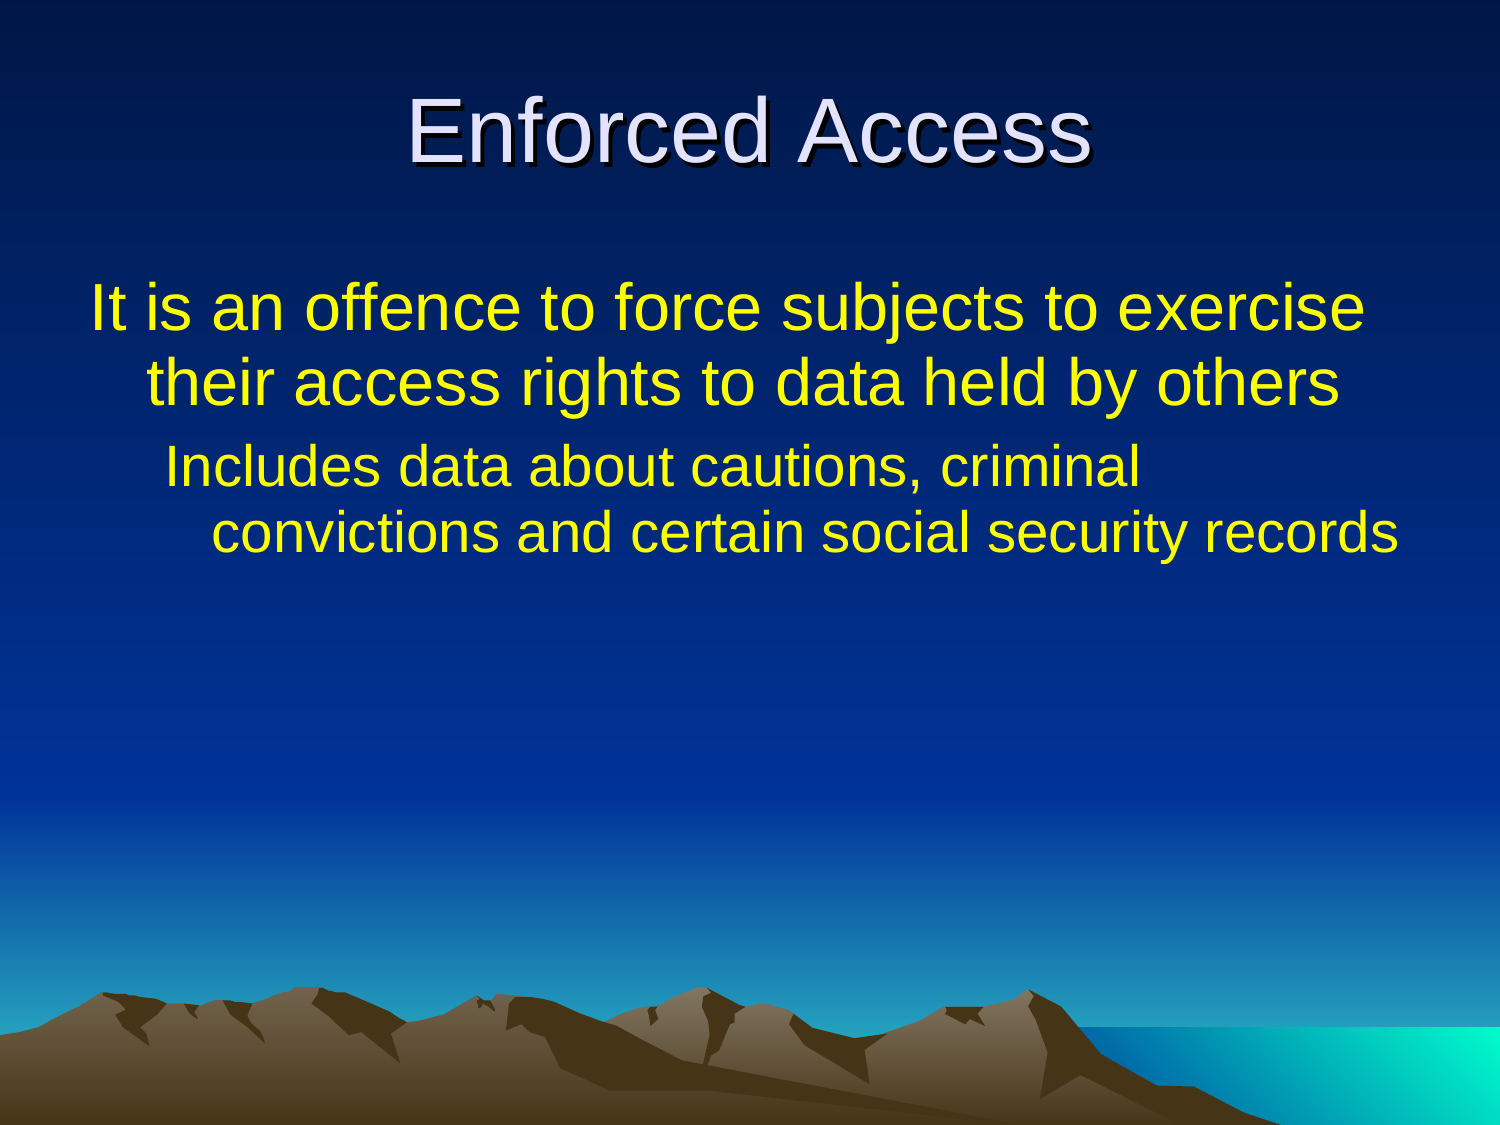

# Enforced Access
It is an offence to force subjects to exercise their access rights to data held by others
Includes data about cautions, criminal convictions and certain social security records